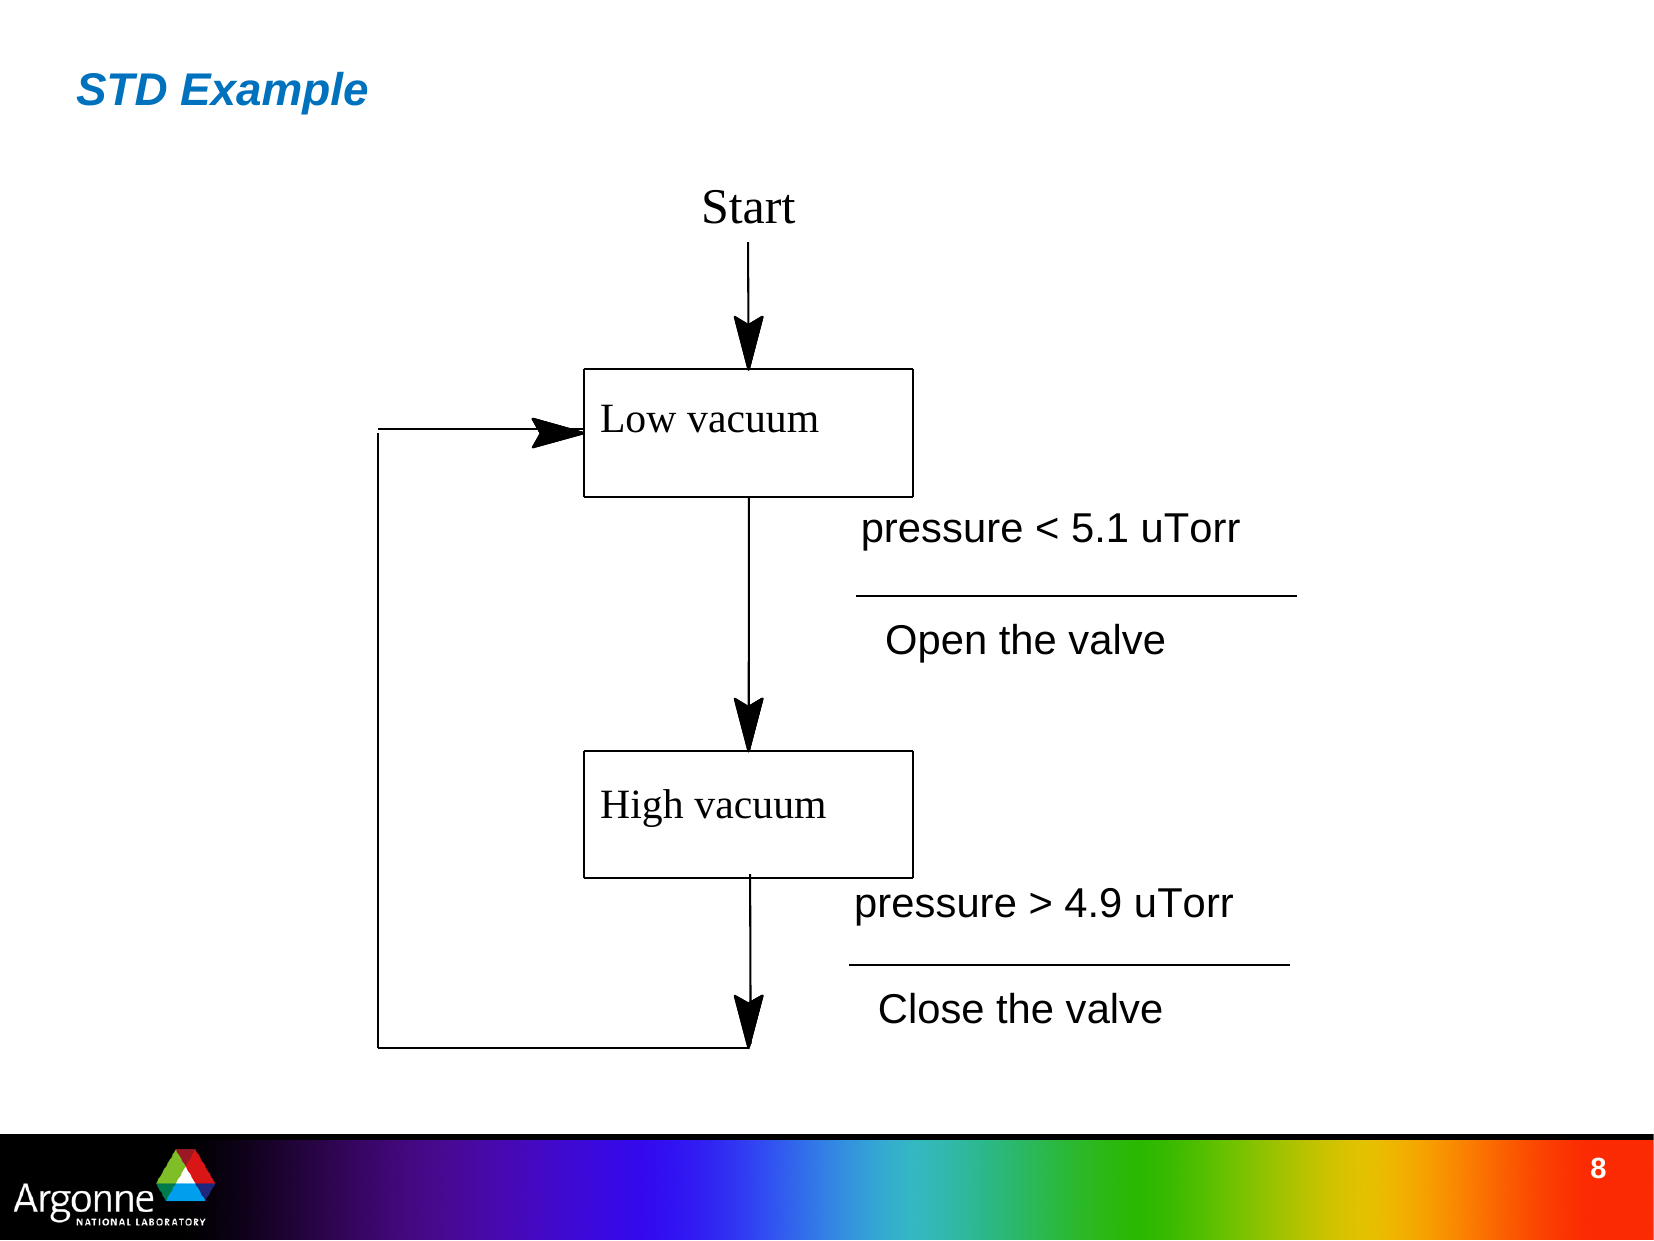

# STD Example
Start
Low vacuum
pressure < 5.1 uTorr
Open the valve
High vacuum
pressure > 4.9 uTorr
Close the valve
8